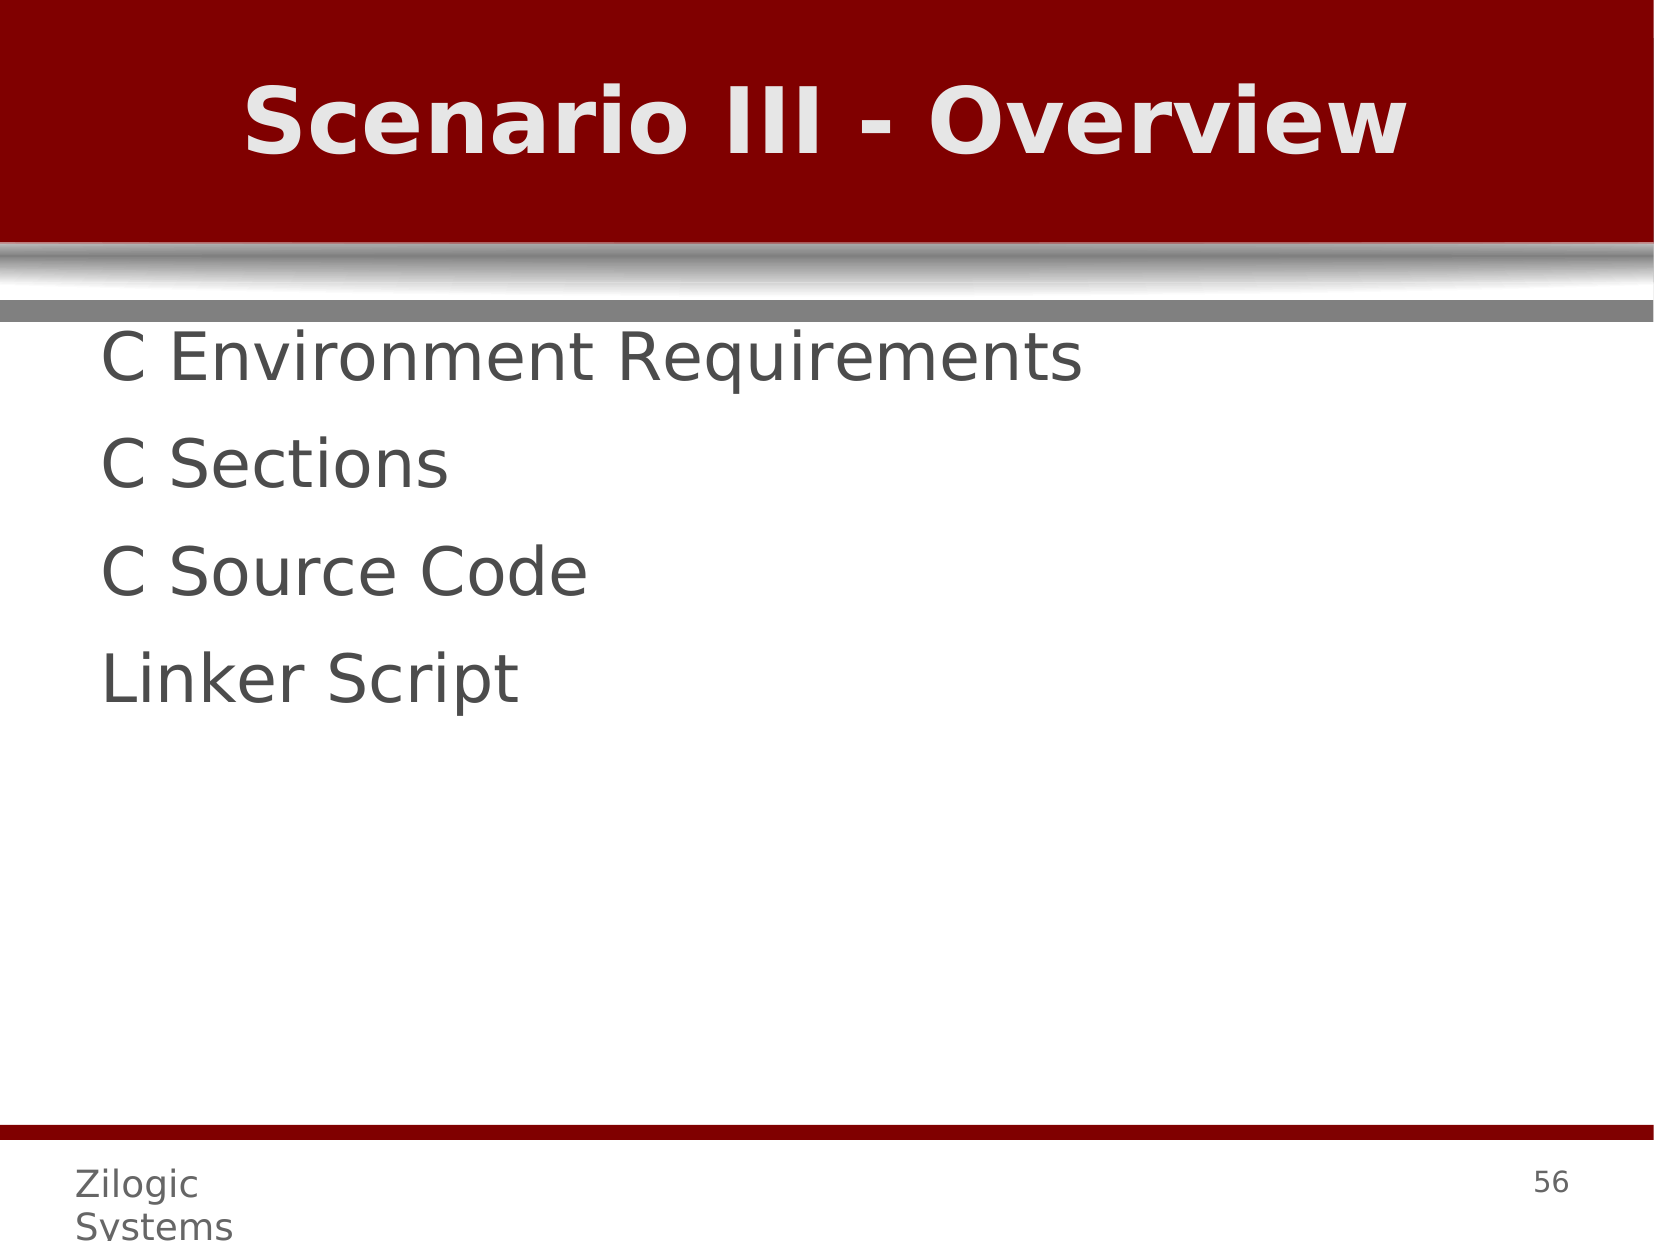

# Scenario III - Overview
C Environment Requirements
C Sections
C Source Code
Linker Script
56